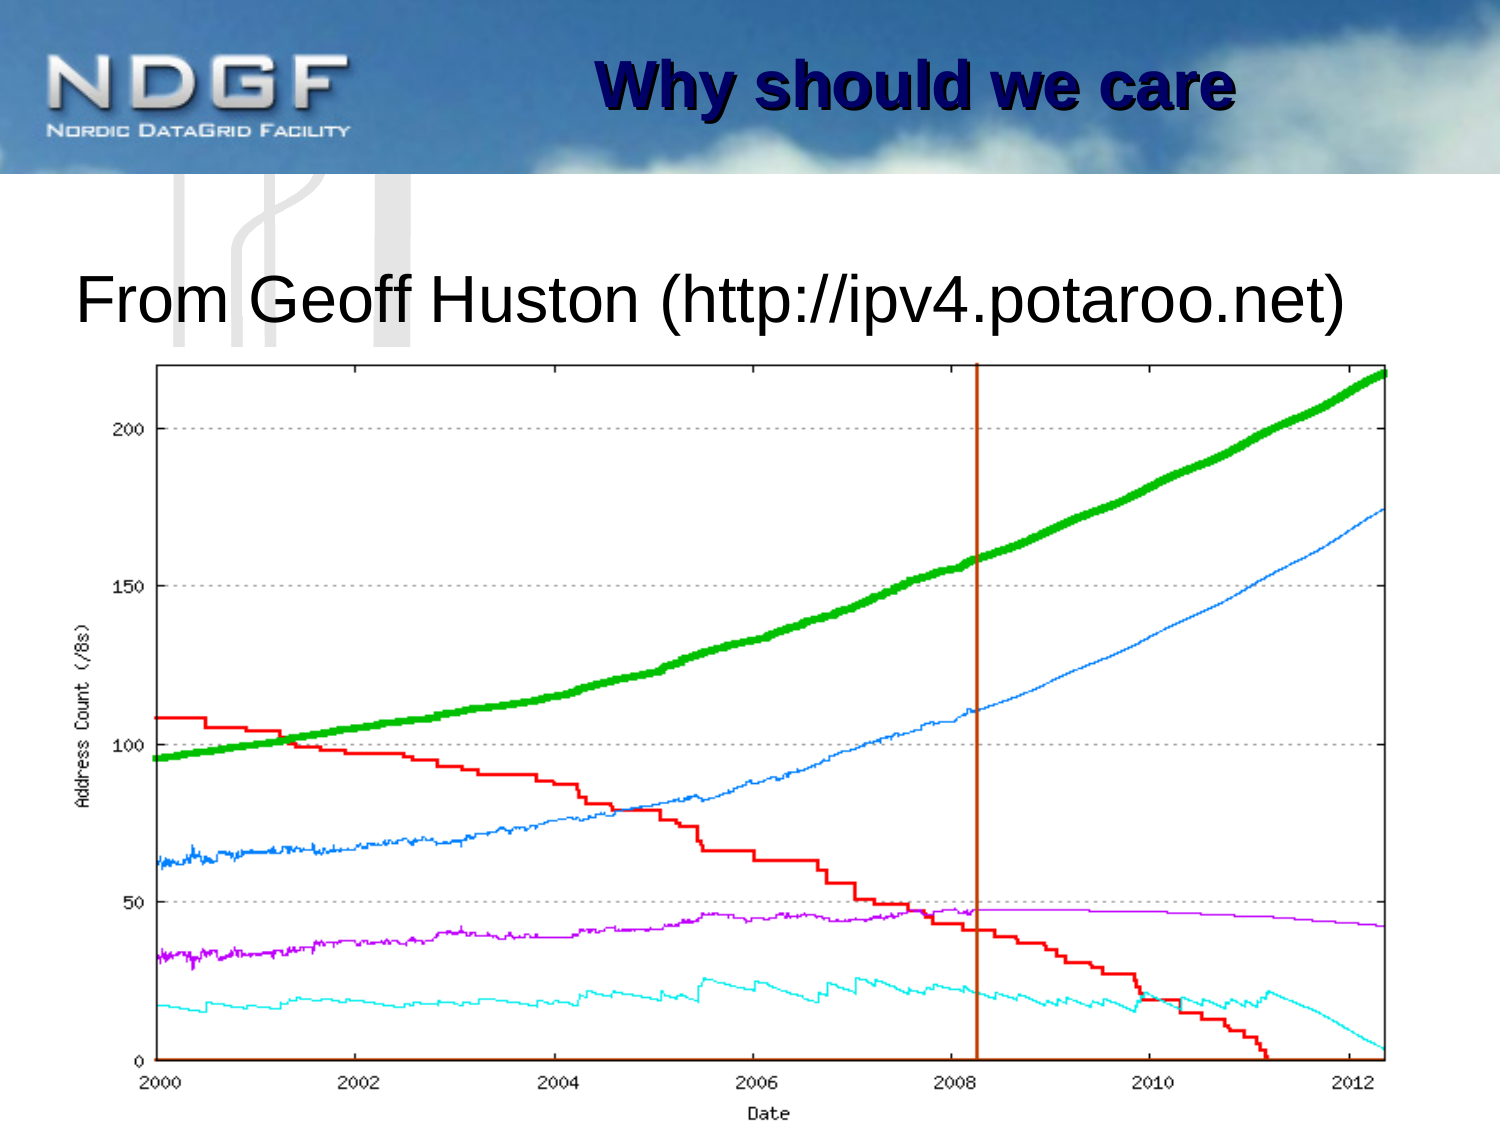

# Why should we care
From Geoff Huston (http://ipv4.potaroo.net)